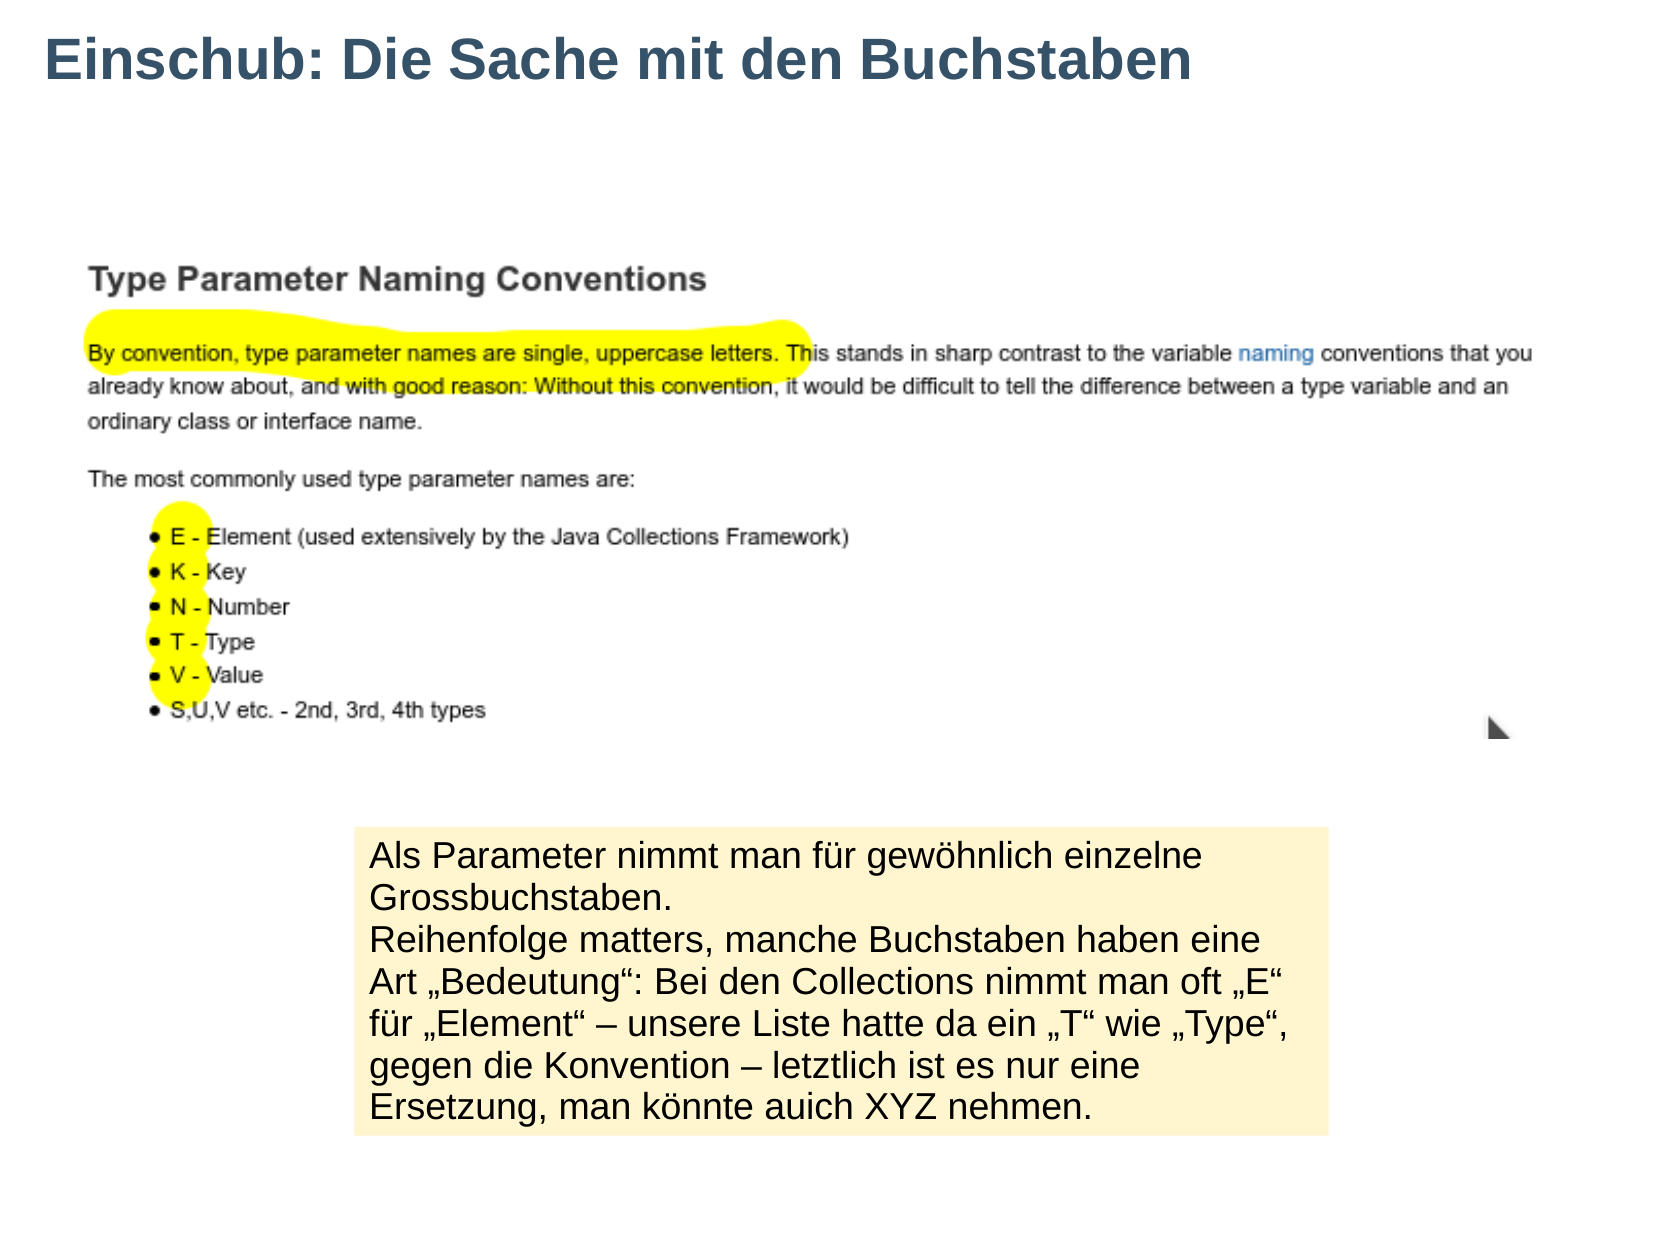

Einschub: Die Sache mit den Buchstaben
Als Parameter nimmt man für gewöhnlich einzelne Grossbuchstaben.
Reihenfolge matters, manche Buchstaben haben eine Art „Bedeutung“: Bei den Collections nimmt man oft „E“ für „Element“ – unsere Liste hatte da ein „T“ wie „Type“, gegen die Konvention – letztlich ist es nur eine Ersetzung, man könnte auich XYZ nehmen.